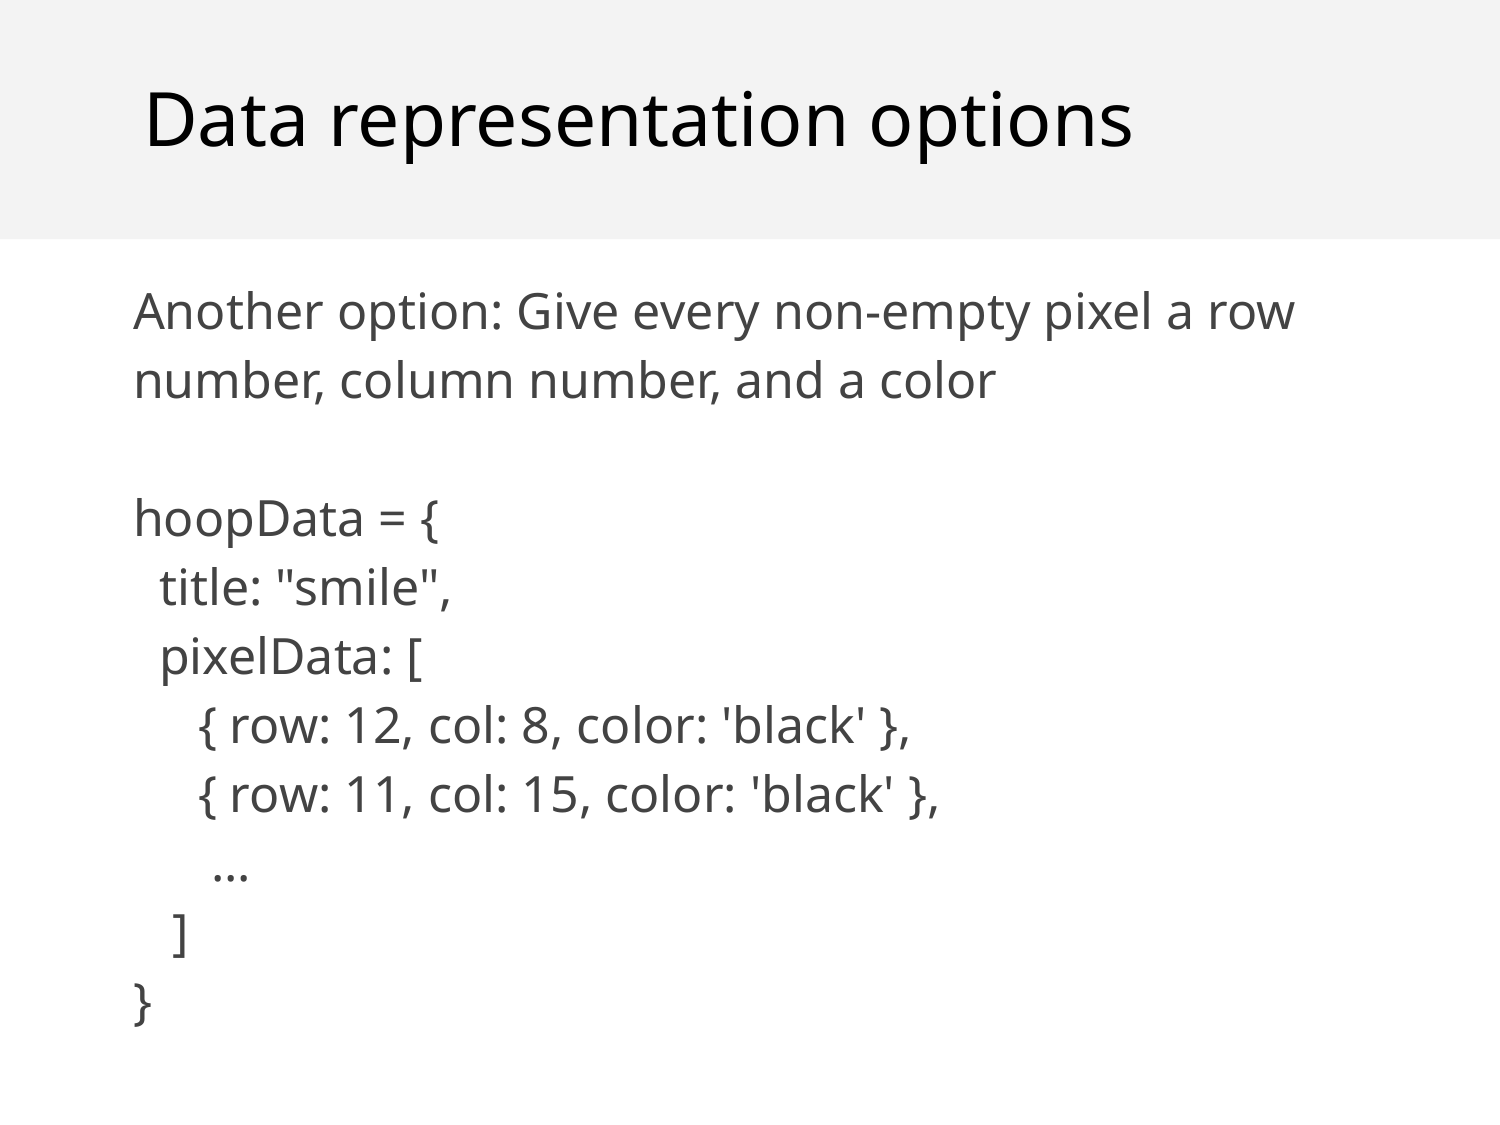

# Data representation options
Another option: Give every non-empty pixel a row number, column number, and a color
hoopData = {
 title: "smile",
 pixelData: [
 { row: 12, col: 8, color: 'black' },
 { row: 11, col: 15, color: 'black' },
 ...
 ]
}